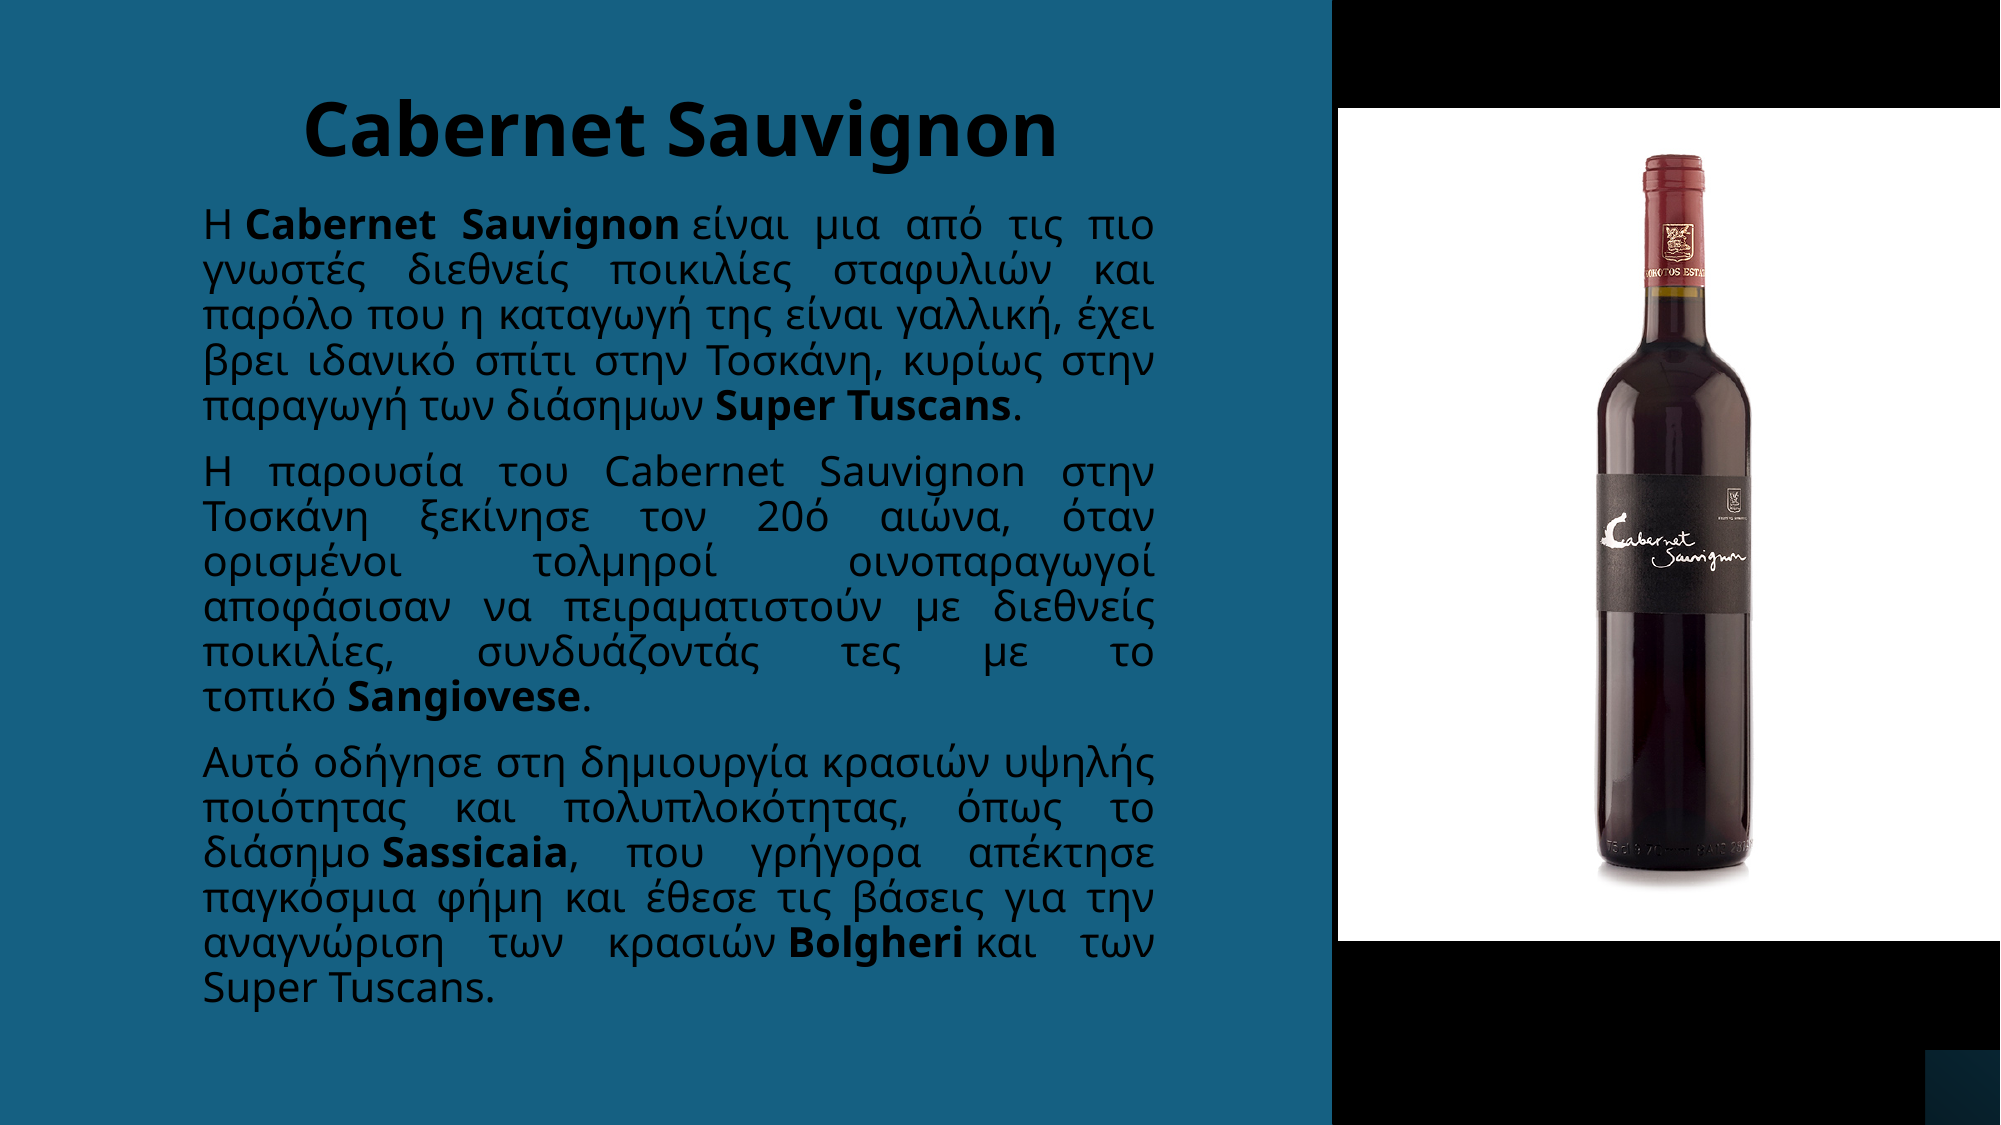

# Cabernet Sauvignon
Η Cabernet Sauvignon είναι μια από τις πιο γνωστές διεθνείς ποικιλίες σταφυλιών και παρόλο που η καταγωγή της είναι γαλλική, έχει βρει ιδανικό σπίτι στην Τοσκάνη, κυρίως στην παραγωγή των διάσημων Super Tuscans.
Η παρουσία του Cabernet Sauvignon στην Τοσκάνη ξεκίνησε τον 20ό αιώνα, όταν ορισμένοι τολμηροί οινοπαραγωγοί αποφάσισαν να πειραματιστούν με διεθνείς ποικιλίες, συνδυάζοντάς τες με το τοπικό Sangiovese.
Αυτό οδήγησε στη δημιουργία κρασιών υψηλής ποιότητας και πολυπλοκότητας, όπως το διάσημο Sassicaia, που γρήγορα απέκτησε παγκόσμια φήμη και έθεσε τις βάσεις για την αναγνώριση των κρασιών Bolgheri και των Super Tuscans.